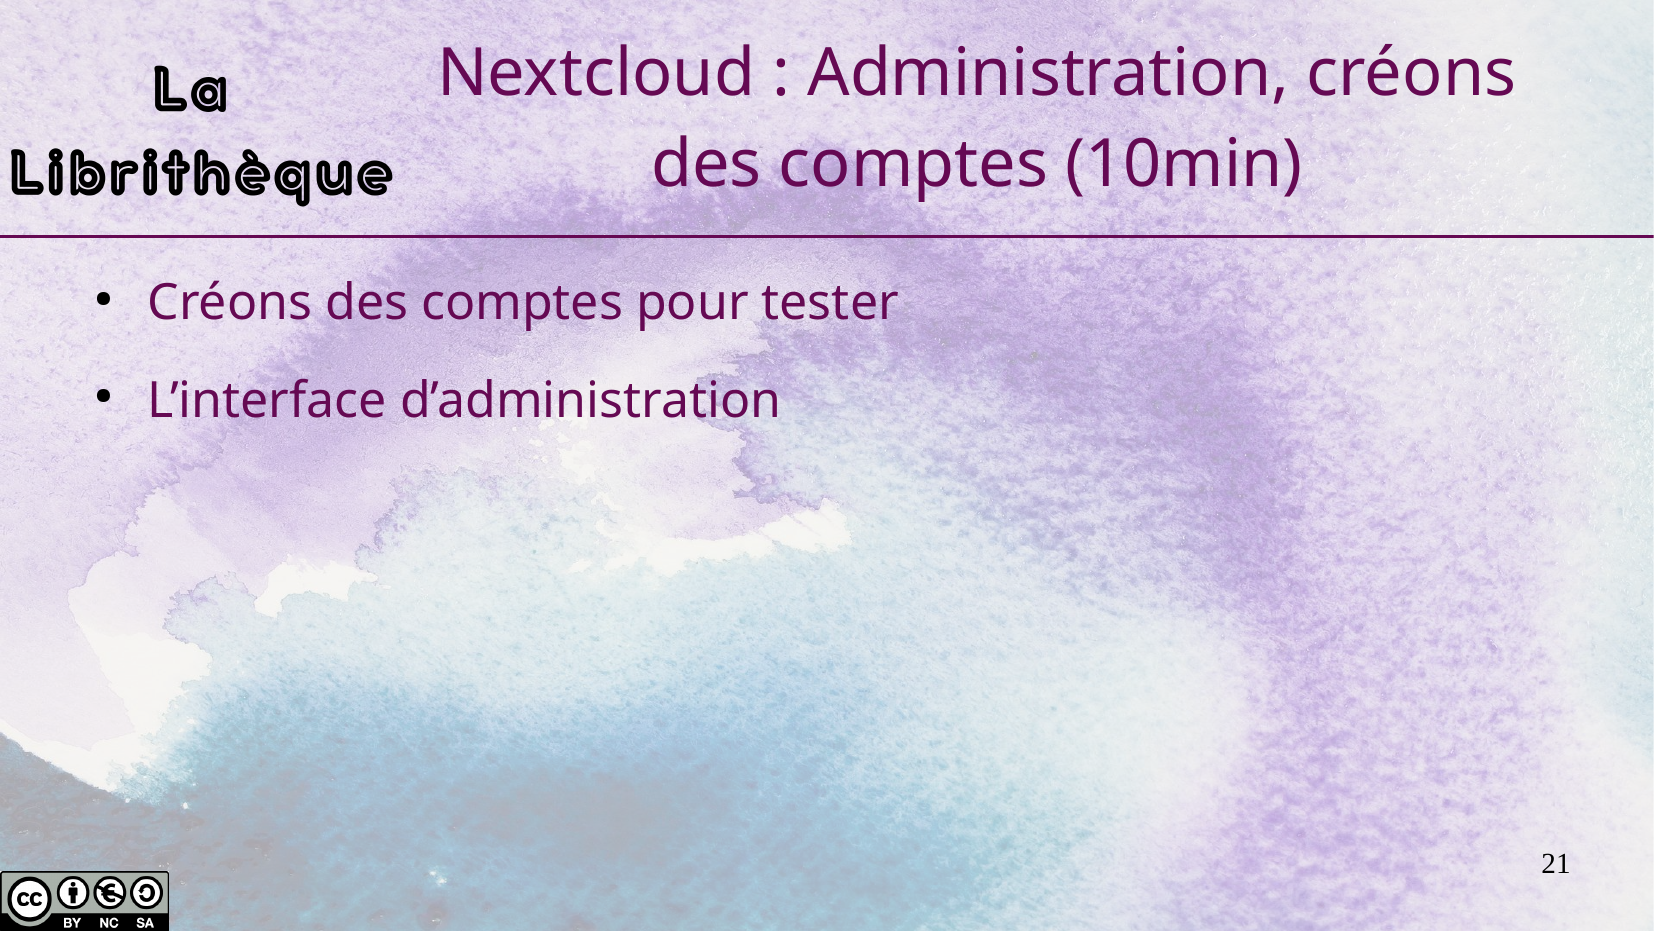

# Nextcloud : Administration, créons des comptes (10min)
Créons des comptes pour tester
L’interface d’administration
21